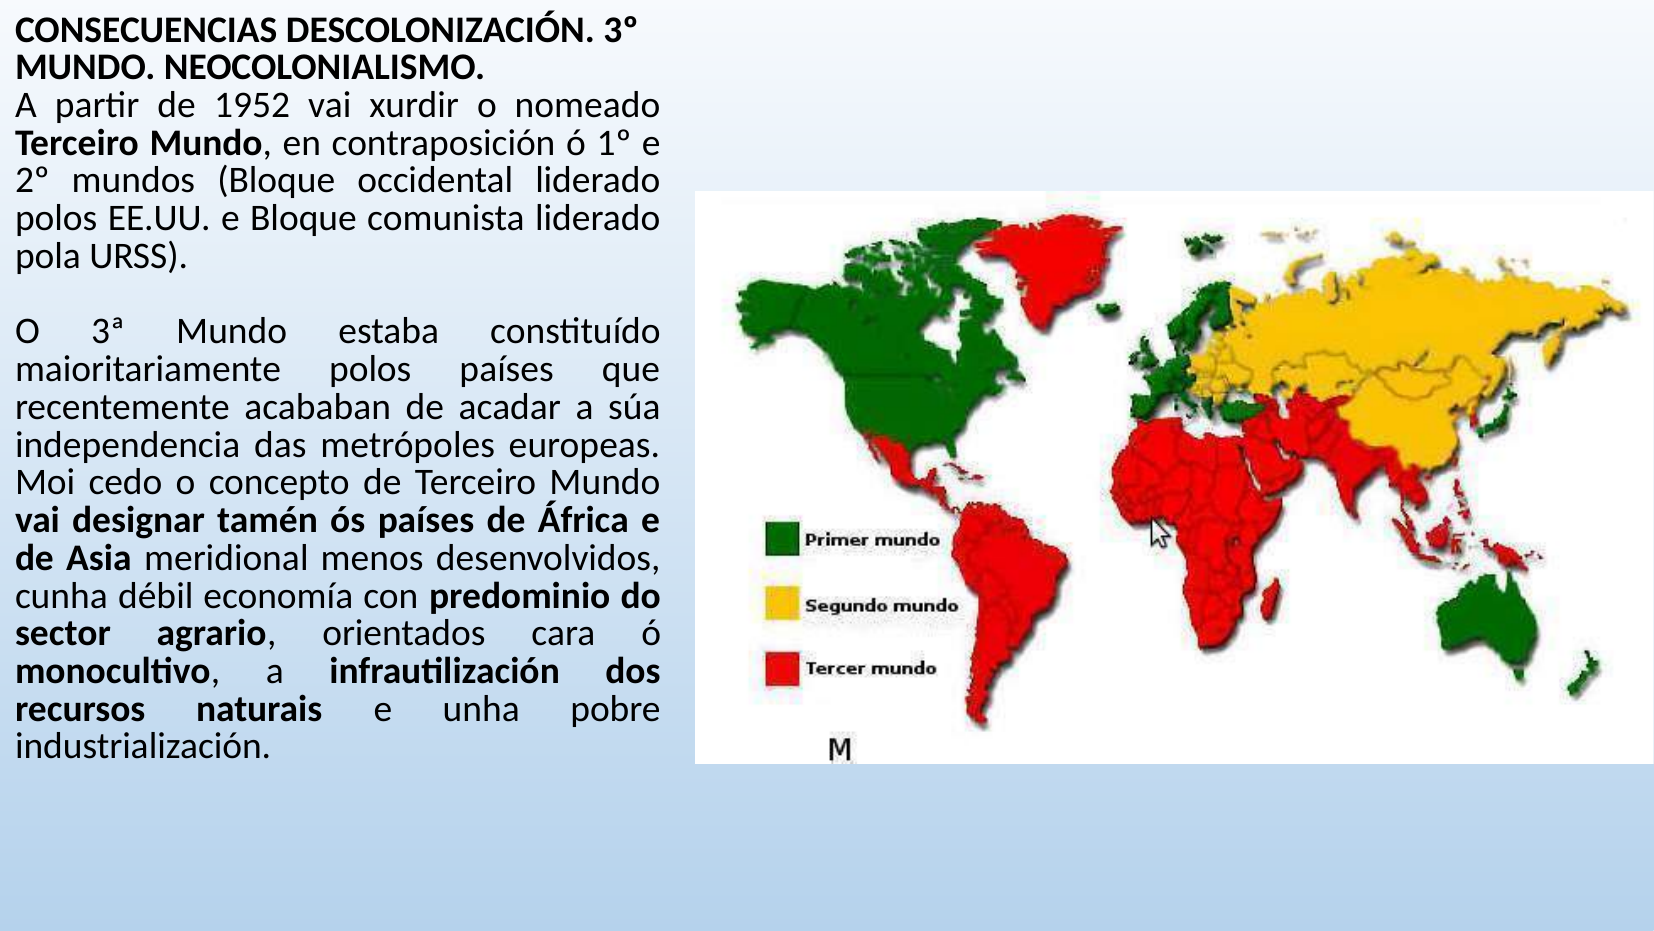

CONSECUENCIAS DESCOLONIZACIÓN. 3º MUNDO. NEOCOLONIALISMO.
A partir de 1952 vai xurdir o nomeado Terceiro Mundo, en contraposición ó 1º e 2º mundos (Bloque occidental liderado polos EE.UU. e Bloque comunista liderado pola URSS).
O 3ª Mundo estaba constituído maioritariamente polos países que recentemente acababan de acadar a súa independencia das metrópoles europeas. Moi cedo o concepto de Terceiro Mundo vai designar tamén ós países de África e de Asia meridional menos desenvolvidos, cunha débil economía con predominio do sector agrario, orientados cara ó monocultivo, a infrautilización dos recursos naturais e unha pobre industrialización.